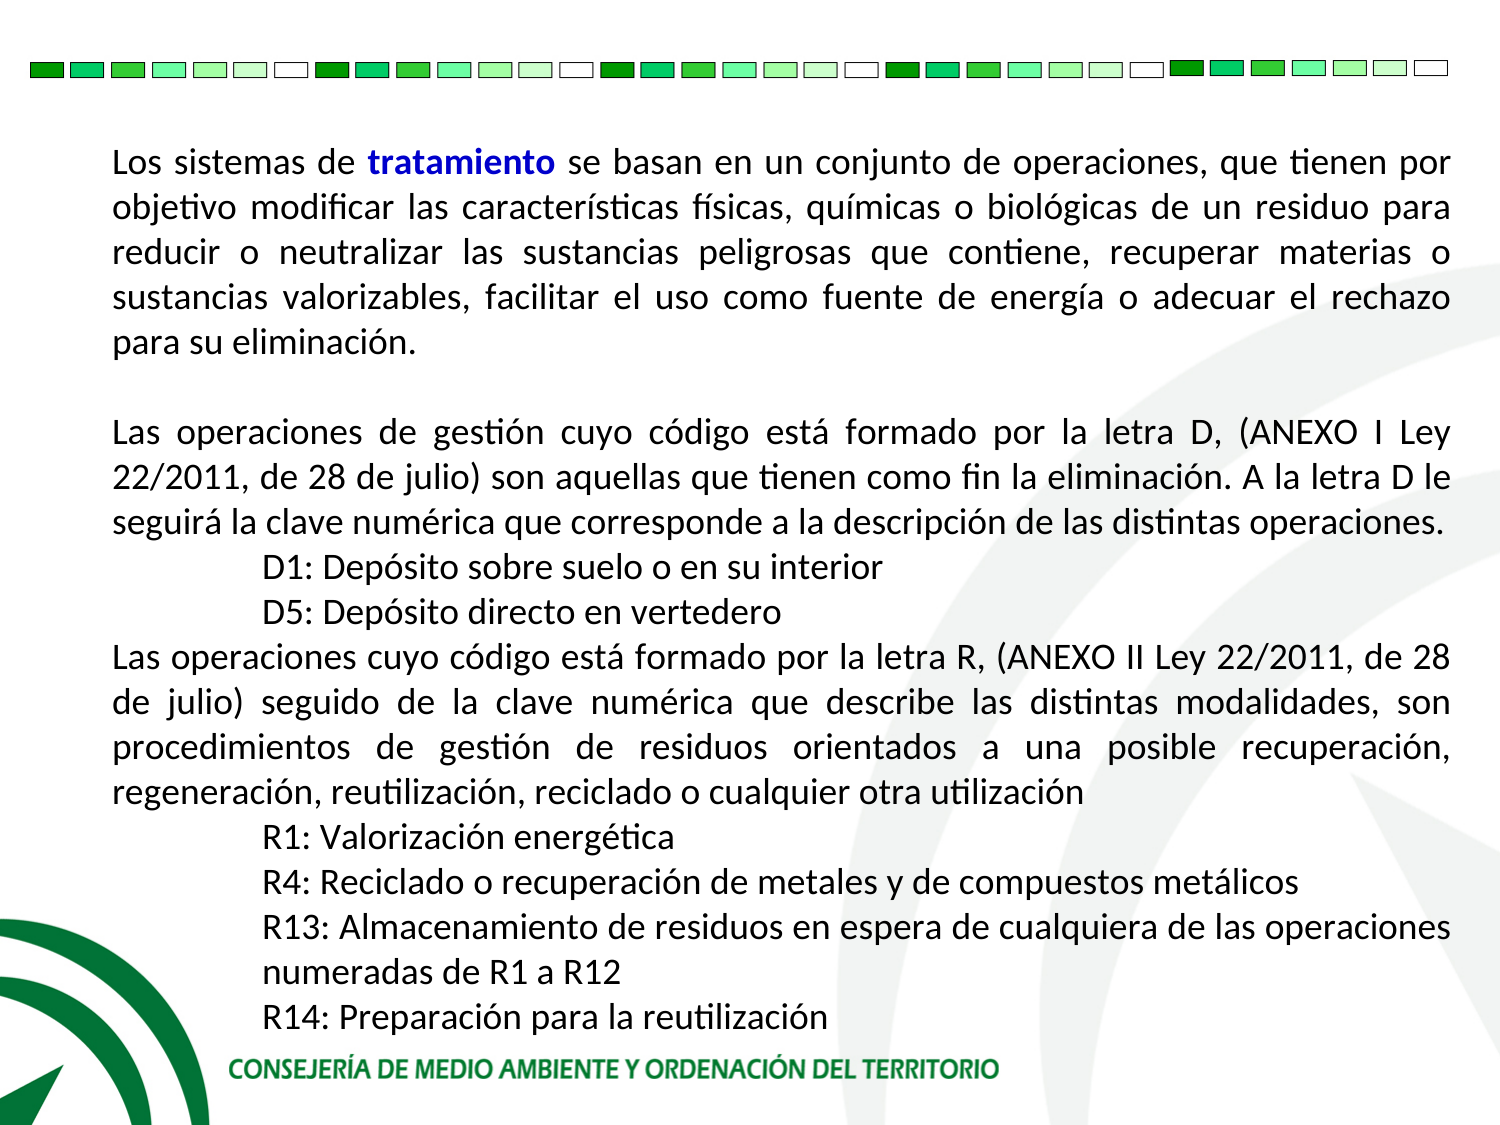

Los sistemas de tratamiento se basan en un conjunto de operaciones, que tienen por objetivo modificar las características físicas, químicas o biológicas de un residuo para reducir o neutralizar las sustancias peligrosas que contiene, recuperar materias o sustancias valorizables, facilitar el uso como fuente de energía o adecuar el rechazo para su eliminación.
Las operaciones de gestión cuyo código está formado por la letra D, (ANEXO I Ley 22/2011, de 28 de julio) son aquellas que tienen como fin la eliminación. A la letra D le seguirá la clave numérica que corresponde a la descripción de las distintas operaciones.
	D1: Depósito sobre suelo o en su interior
	D5: Depósito directo en vertedero
Las operaciones cuyo código está formado por la letra R, (ANEXO II Ley 22/2011, de 28 de julio) seguido de la clave numérica que describe las distintas modalidades, son procedimientos de gestión de residuos orientados a una posible recuperación, regeneración, reutilización, reciclado o cualquier otra utilización
	R1: Valorización energética
	R4: Reciclado o recuperación de metales y de compuestos metálicos
	R13: Almacenamiento de residuos en espera de cualquiera de las operaciones 	numeradas de R1 a R12
	R14: Preparación para la reutilización